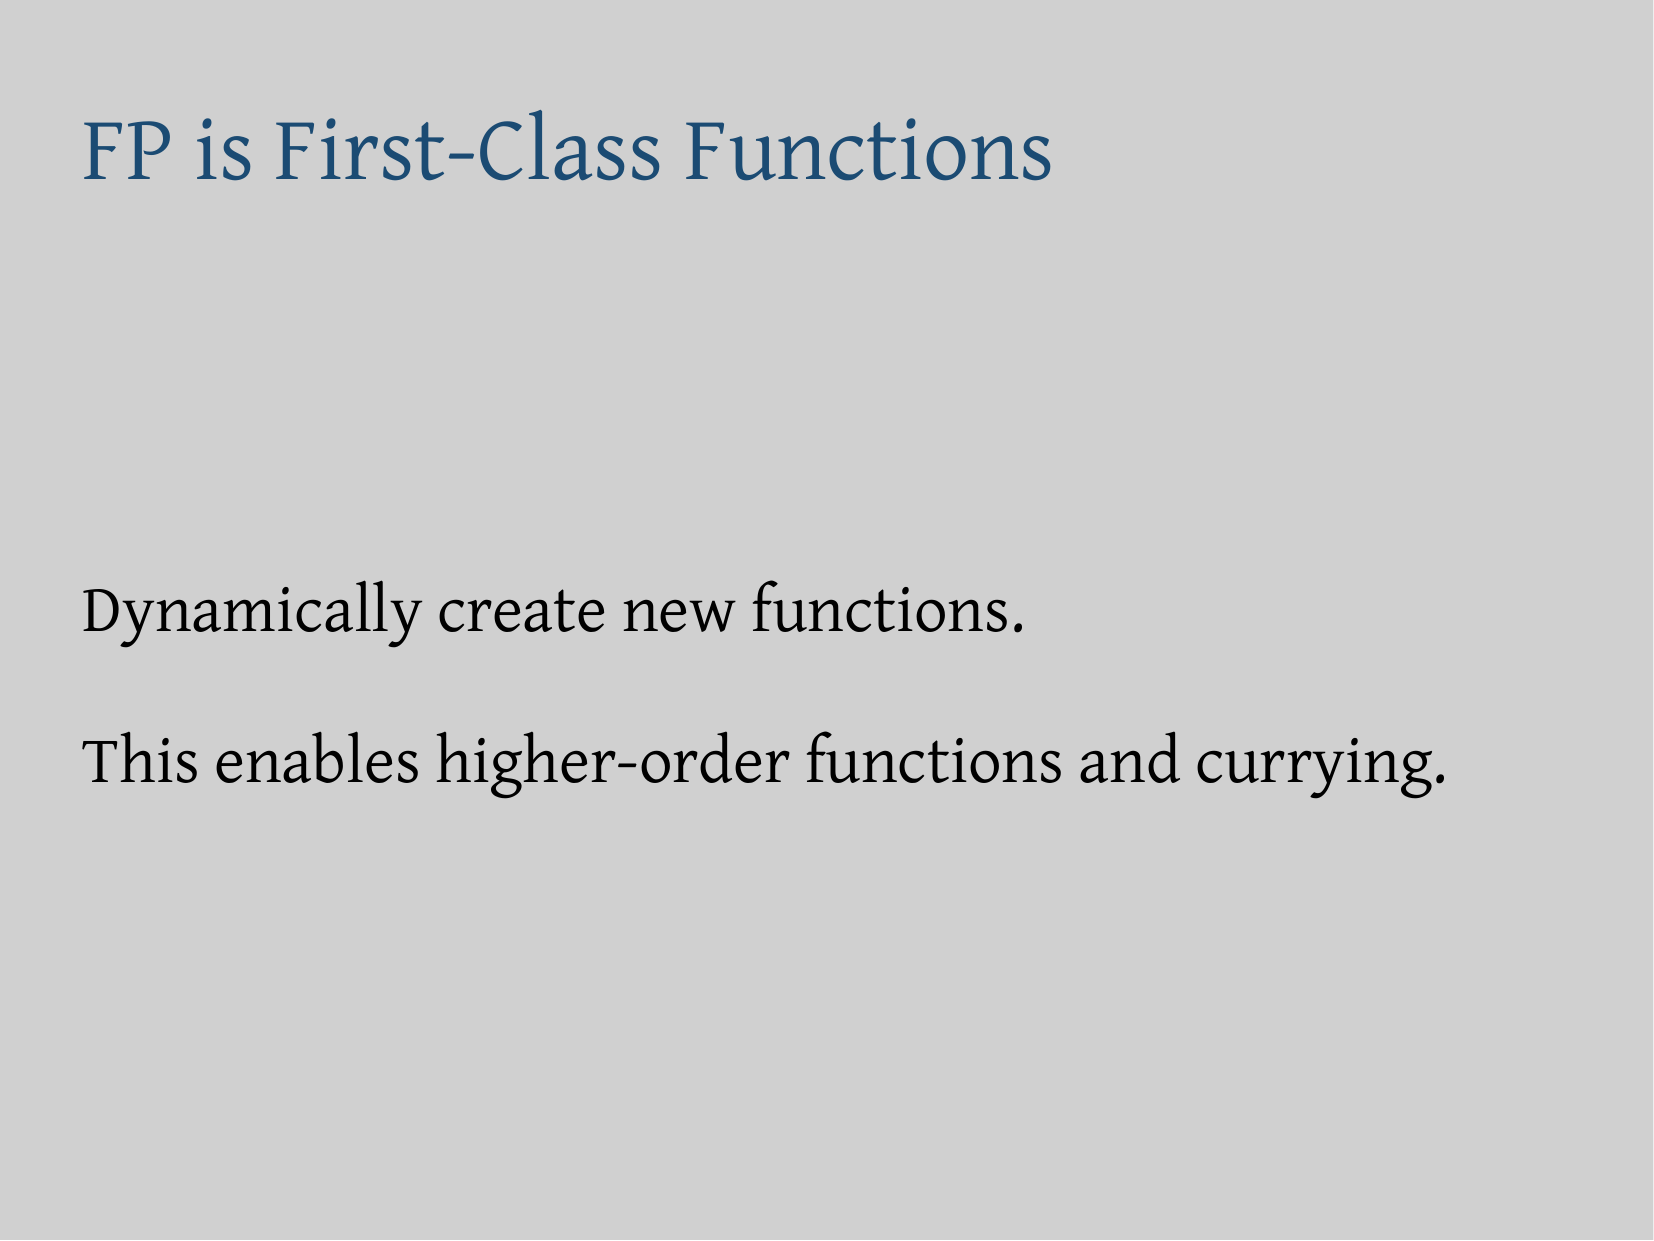

# FP is First-Class Functions
Dynamically create new functions.
This enables higher-order functions and currying.